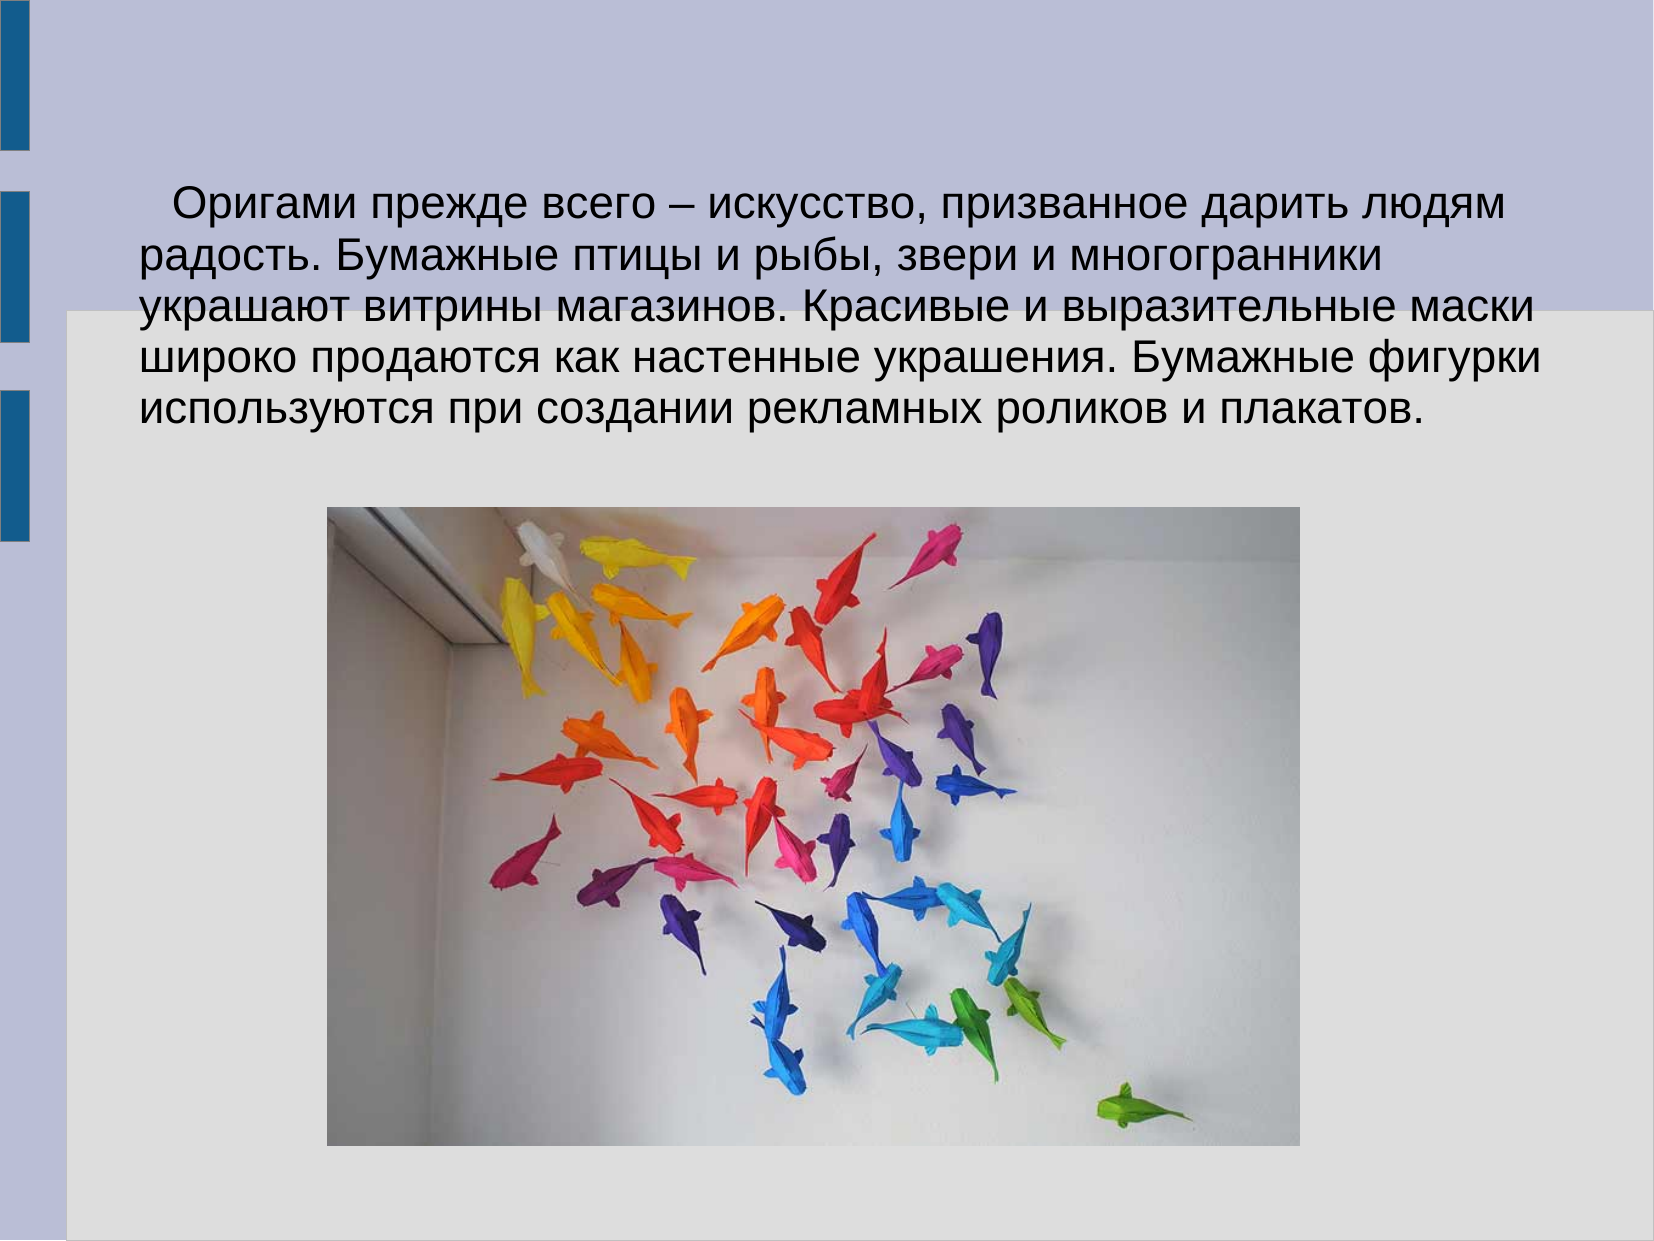

# Оригами прежде всего – искусство, призванное дарить людям радость. Бумажные птицы и рыбы, звери и многогранники украшают витрины магазинов. Красивые и выразительные маски широко продаются как настенные украшения. Бумажные фигурки используются при создании рекламных роликов и плакатов.